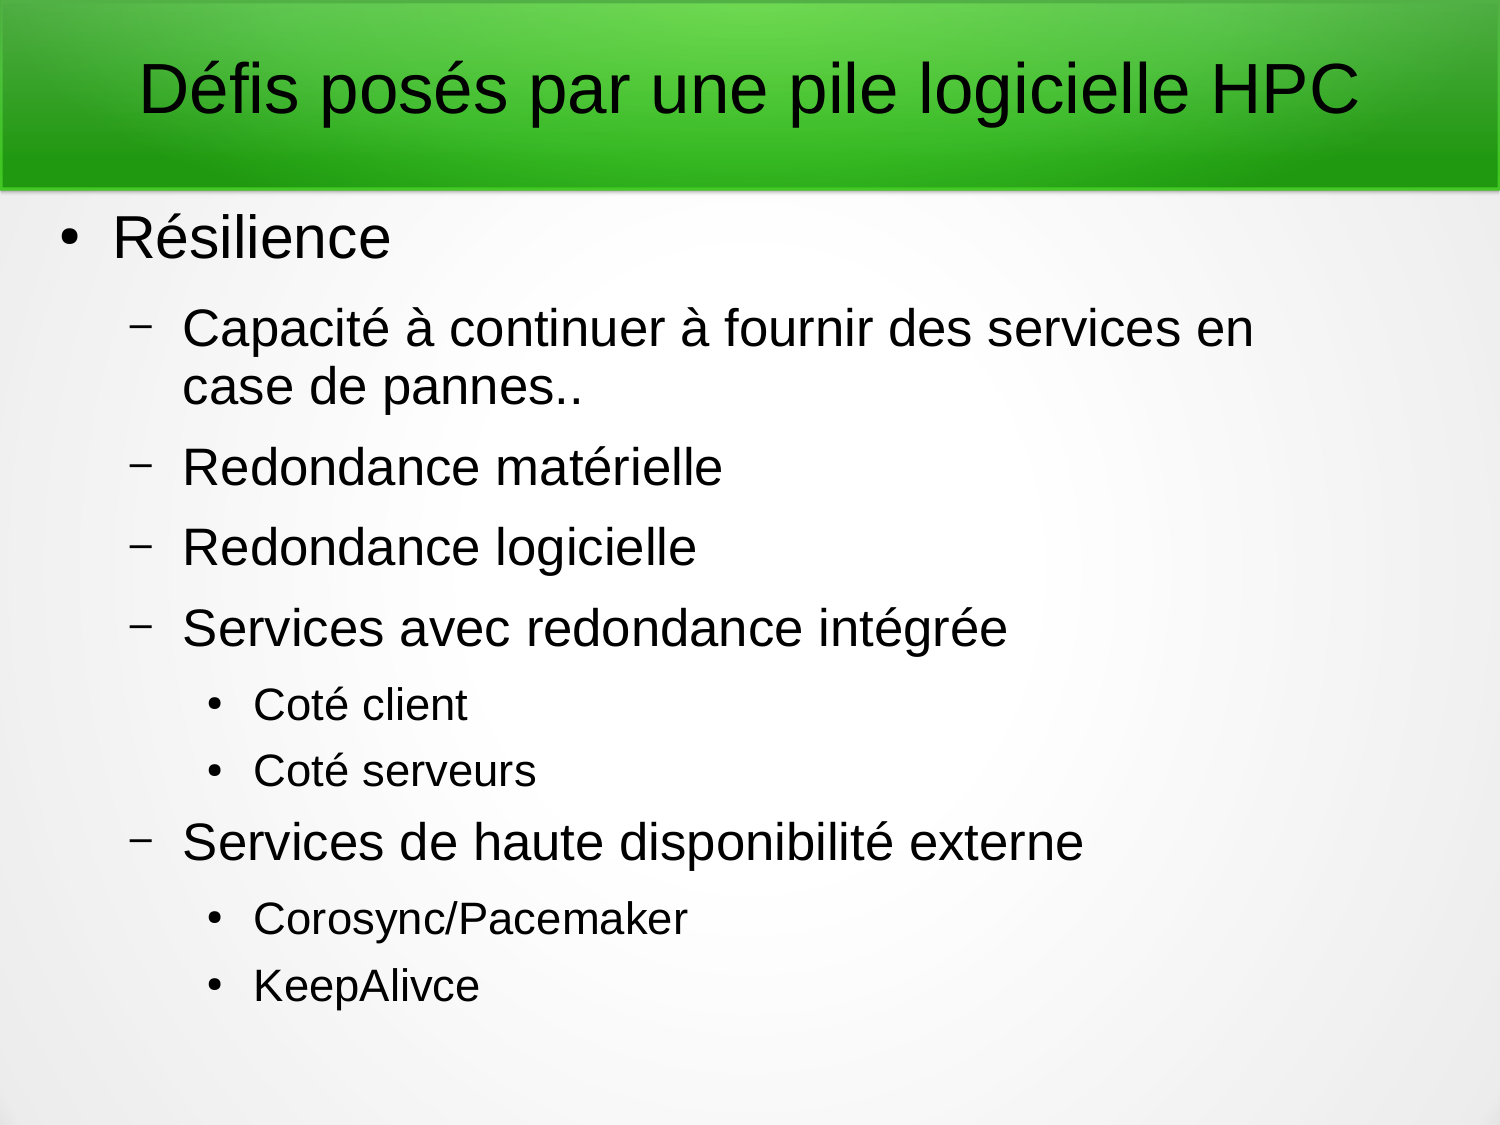

# Défis posés par une pile logicielle HPC
Résilience
Capacité à continuer à fournir des services en case de pannes..
Redondance matérielle
Redondance logicielle
Services avec redondance intégrée
Coté client
Coté serveurs
Services de haute disponibilité externe
Corosync/Pacemaker
KeepAlivce